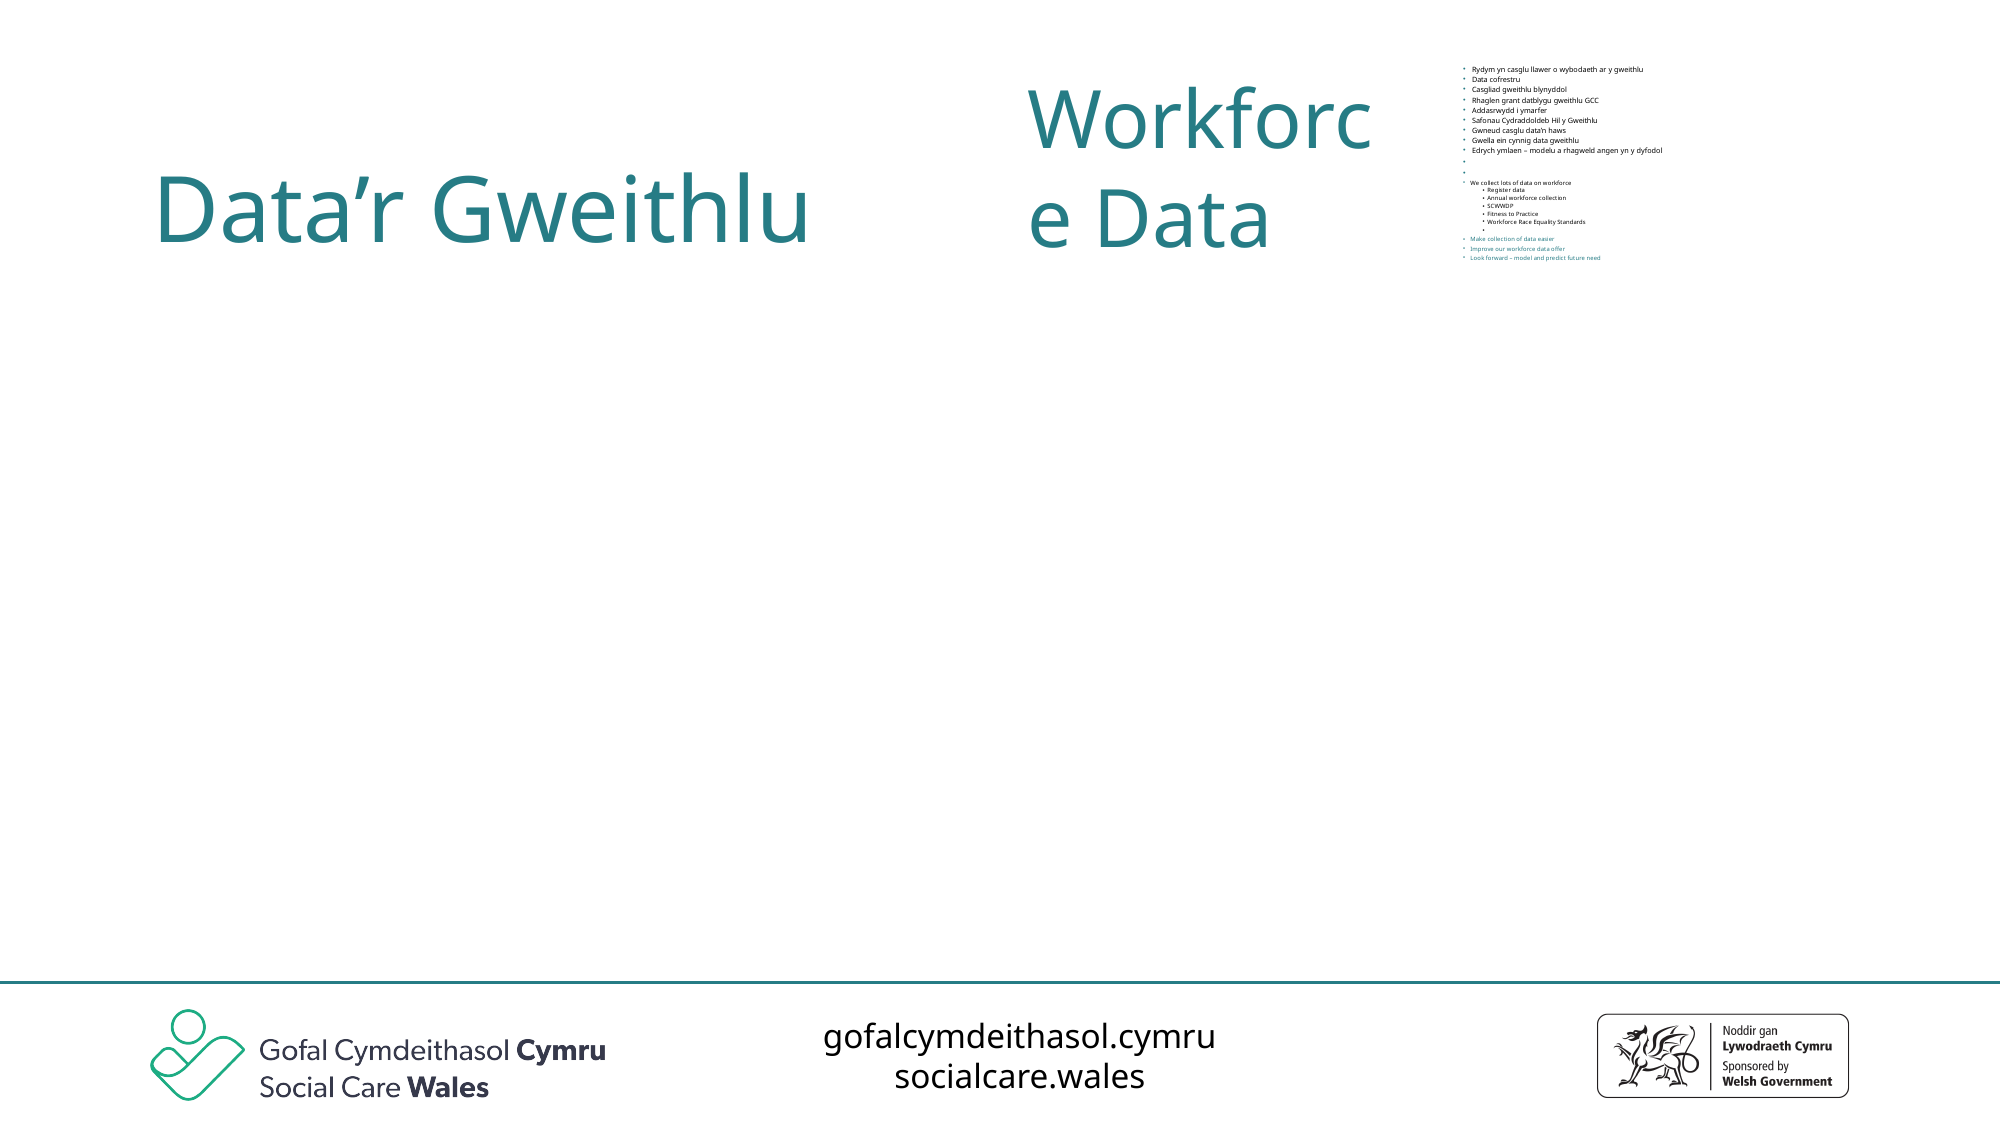

# Data’r Gweithlu
Workforce Data
Rydym yn casglu llawer o wybodaeth ar y gweithlu
Data cofrestru
Casgliad gweithlu blynyddol
Rhaglen grant datblygu gweithlu GCC
Addasrwydd i ymarfer
Safonau Cydraddoldeb Hil y Gweithlu
Gwneud casglu data’n haws
Gwella ein cynnig data gweithlu
Edrych ymlaen – modelu a rhagweld angen yn y dyfodol
We collect lots of data on workforce
Register data
Annual workforce collection
SCWWDP
Fitness to Practice
Workforce Race Equality Standards
Make collection of data easier
Improve our workforce data offer
Look forward – model and predict future need